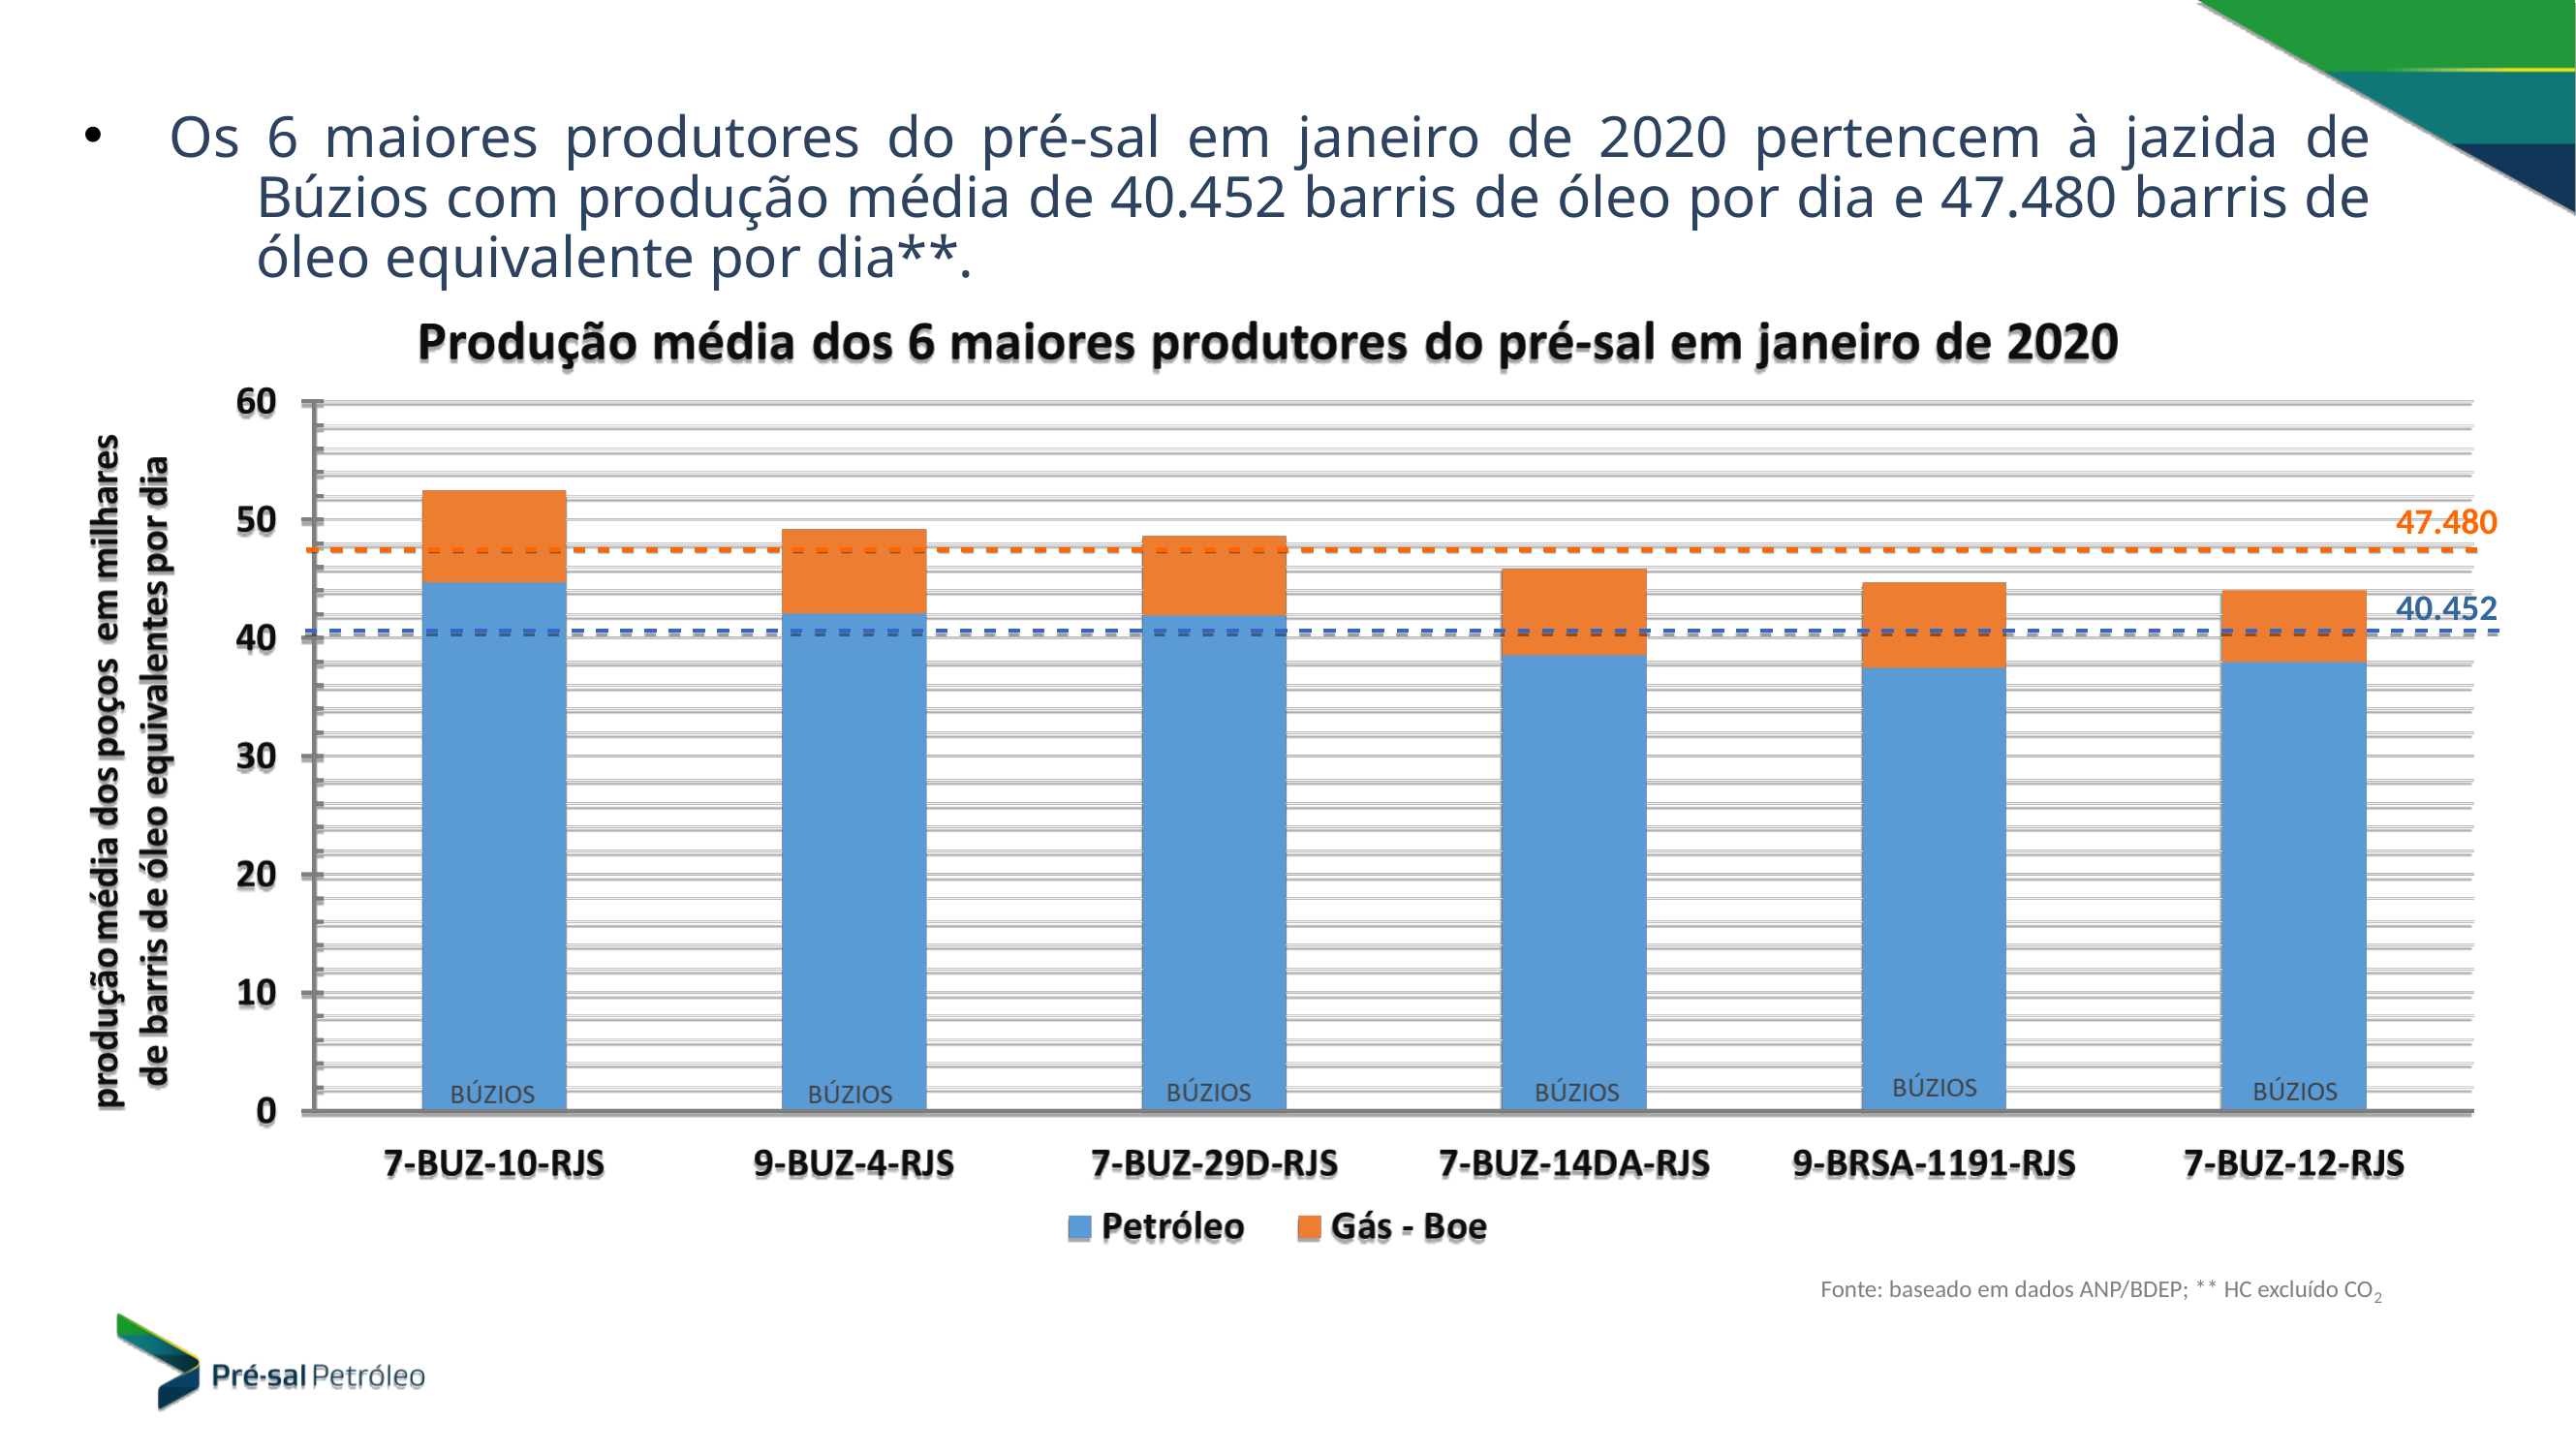

Os 6 maiores produtores do pré-sal em janeiro de 2020 pertencem à jazida de Búzios com produção média de 40.452 barris de óleo por dia e 47.480 barris de óleo equivalente por dia**.
47.480
40.452
Fonte: baseado em dados ANP/BDEP; ** HC excluído CO2